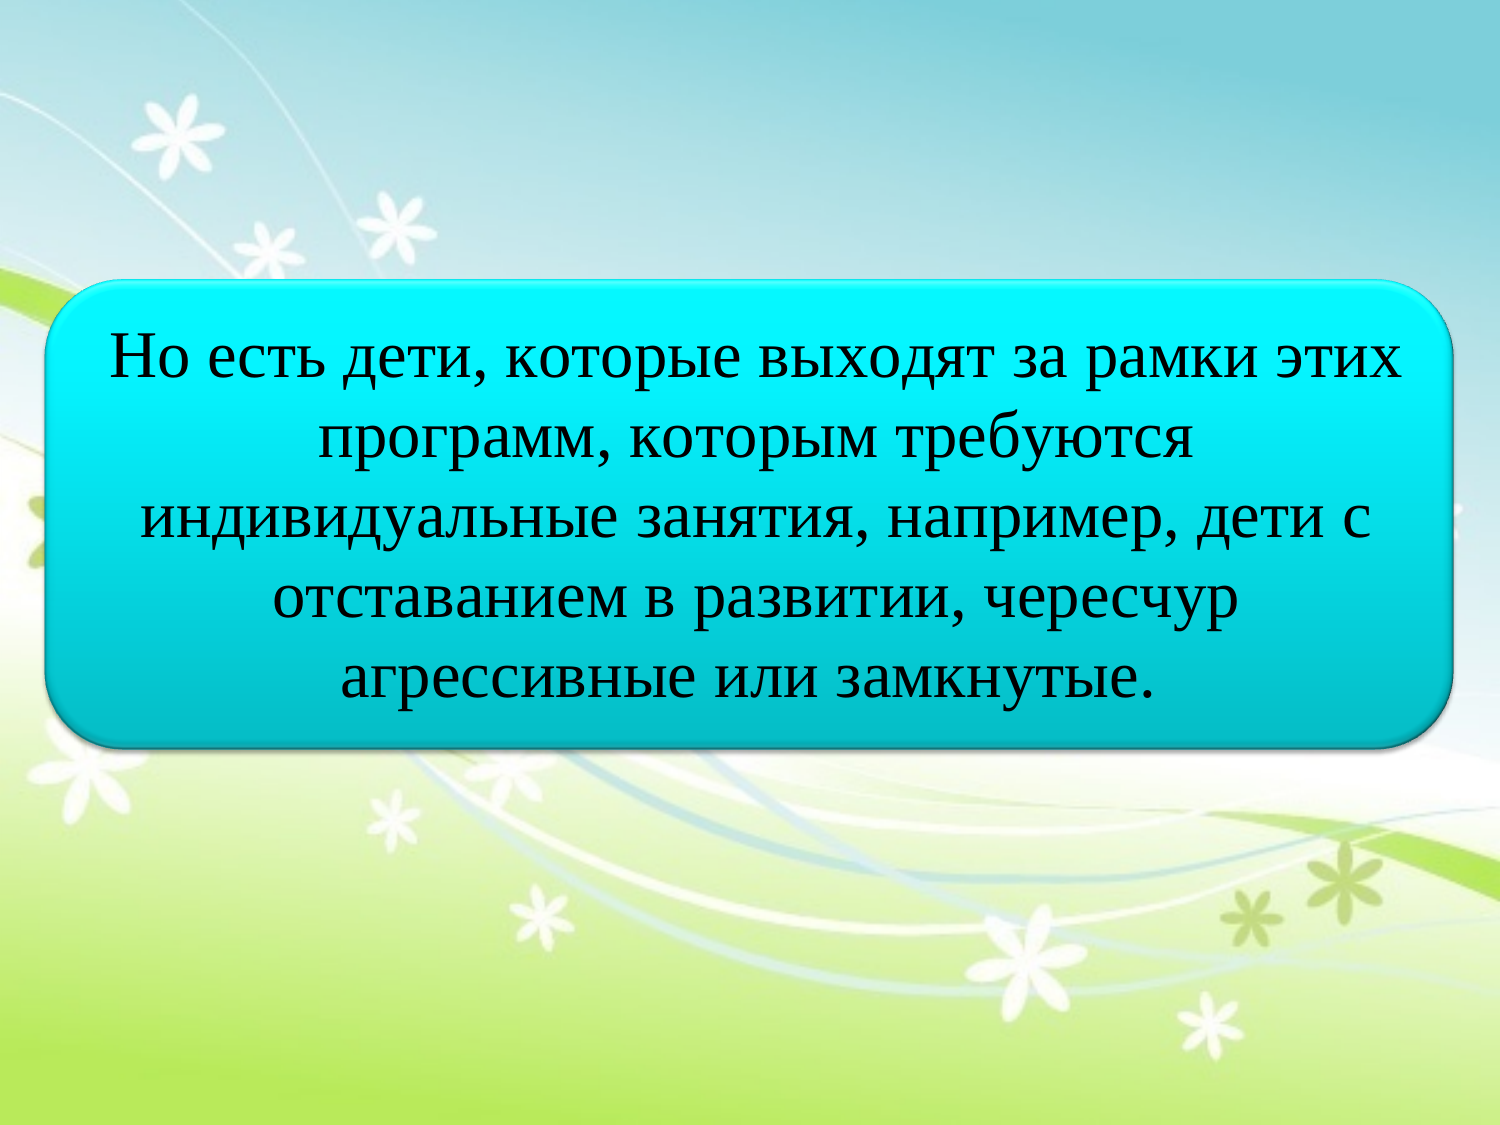

Но есть дети, которые выходят за рамки этих программ, которым требуются индивидуальные занятия, например, дети с отставанием в развитии, чересчур агрессивные или замкнутые.